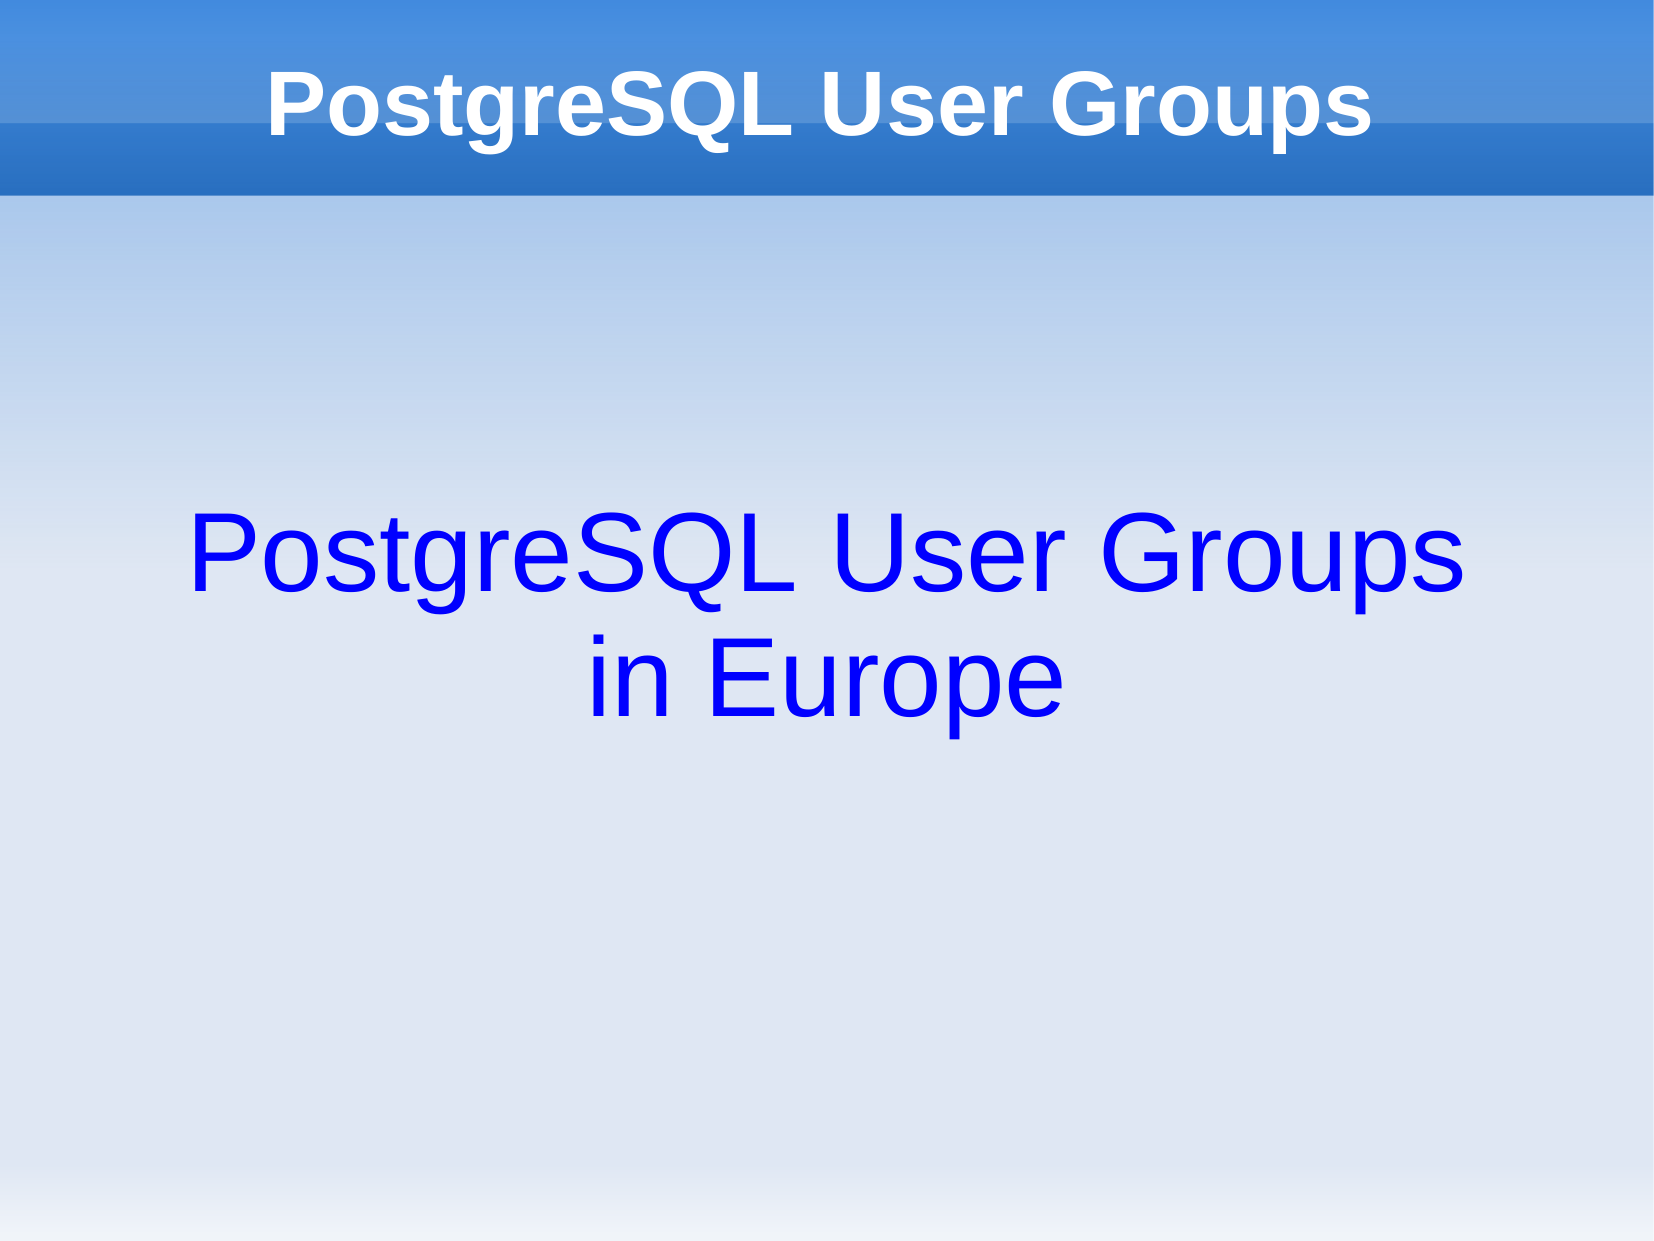

# PostgreSQL User Groups
PostgreSQL User Groups
in Europe